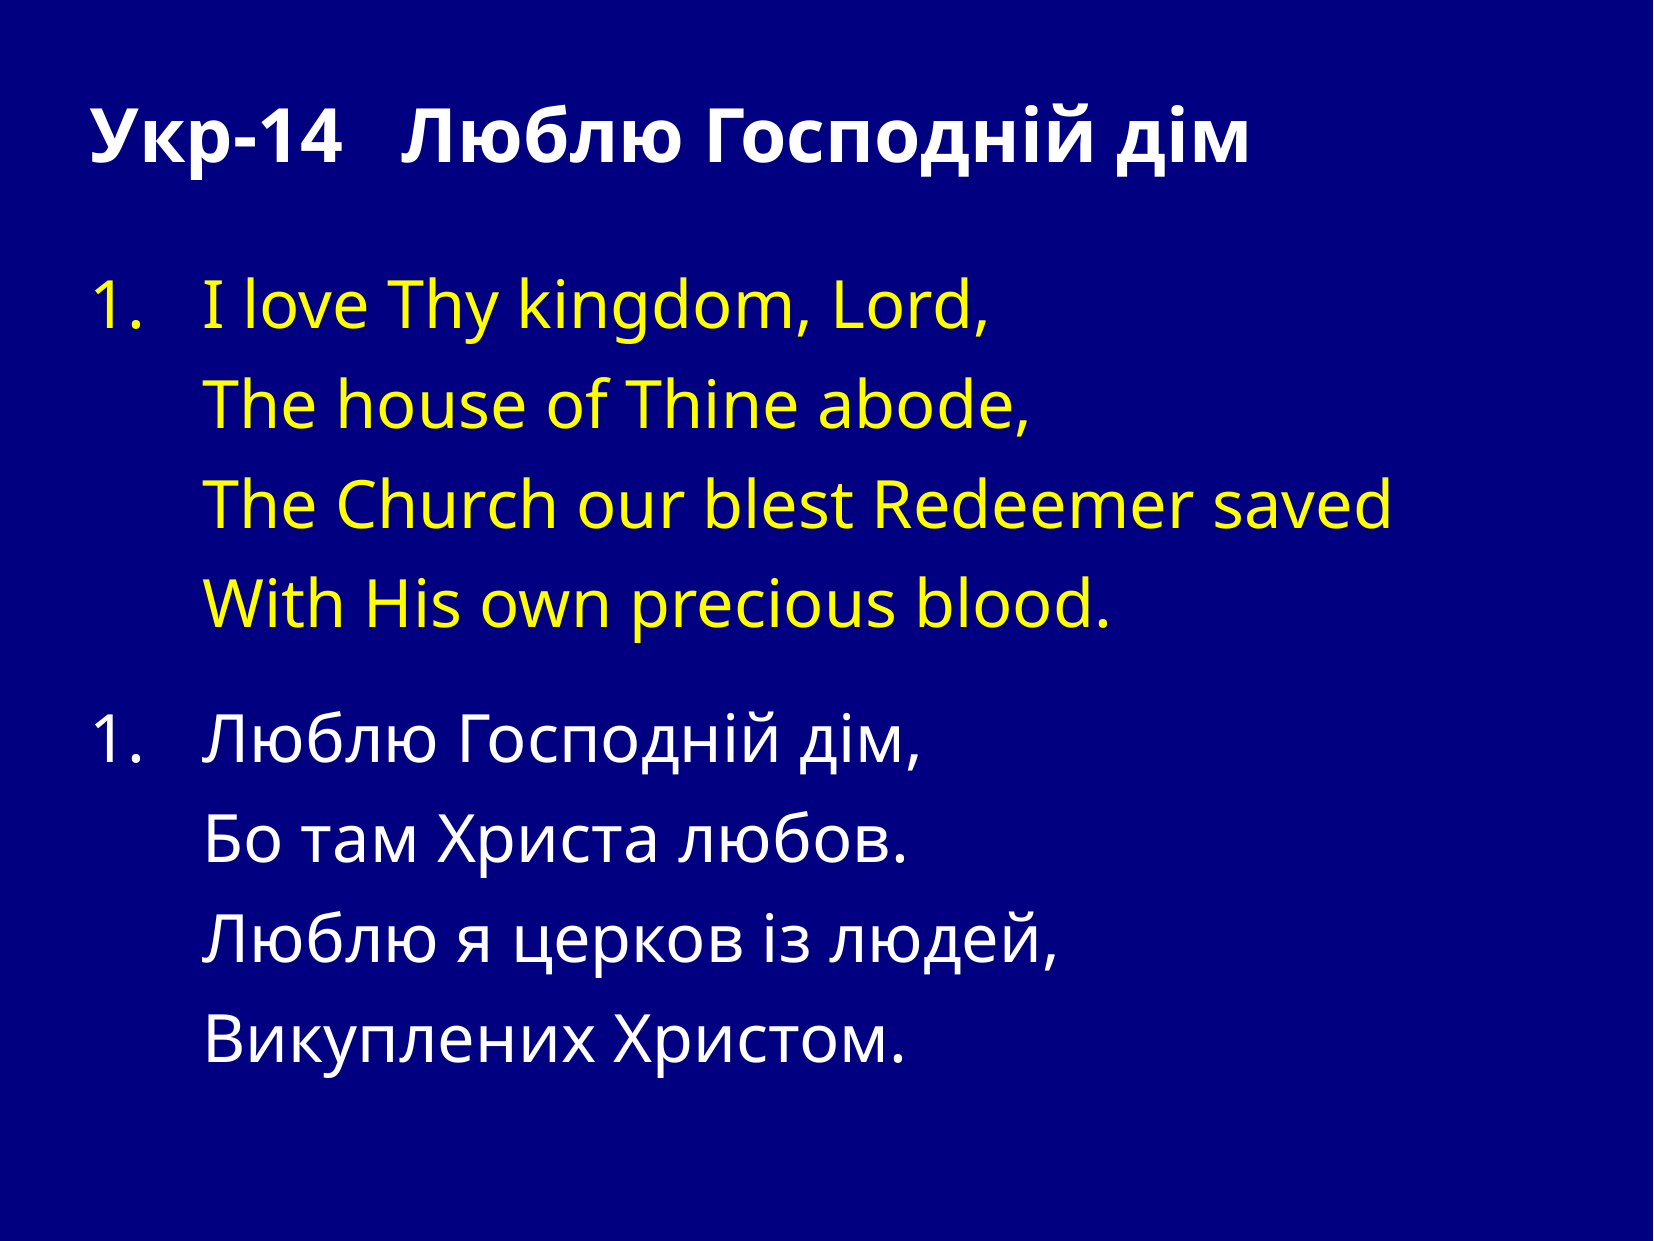

Укр-14 Люблю Господній дім
1.	I love Thy kingdom, Lord,
	The house of Thine abode,
	The Church our blest Redeemer saved
	With His own precious blood.
1.	Люблю Господній дім,
	Бо там Христа любов.
	Люблю я церков із людей,
	Викуплених Христом.